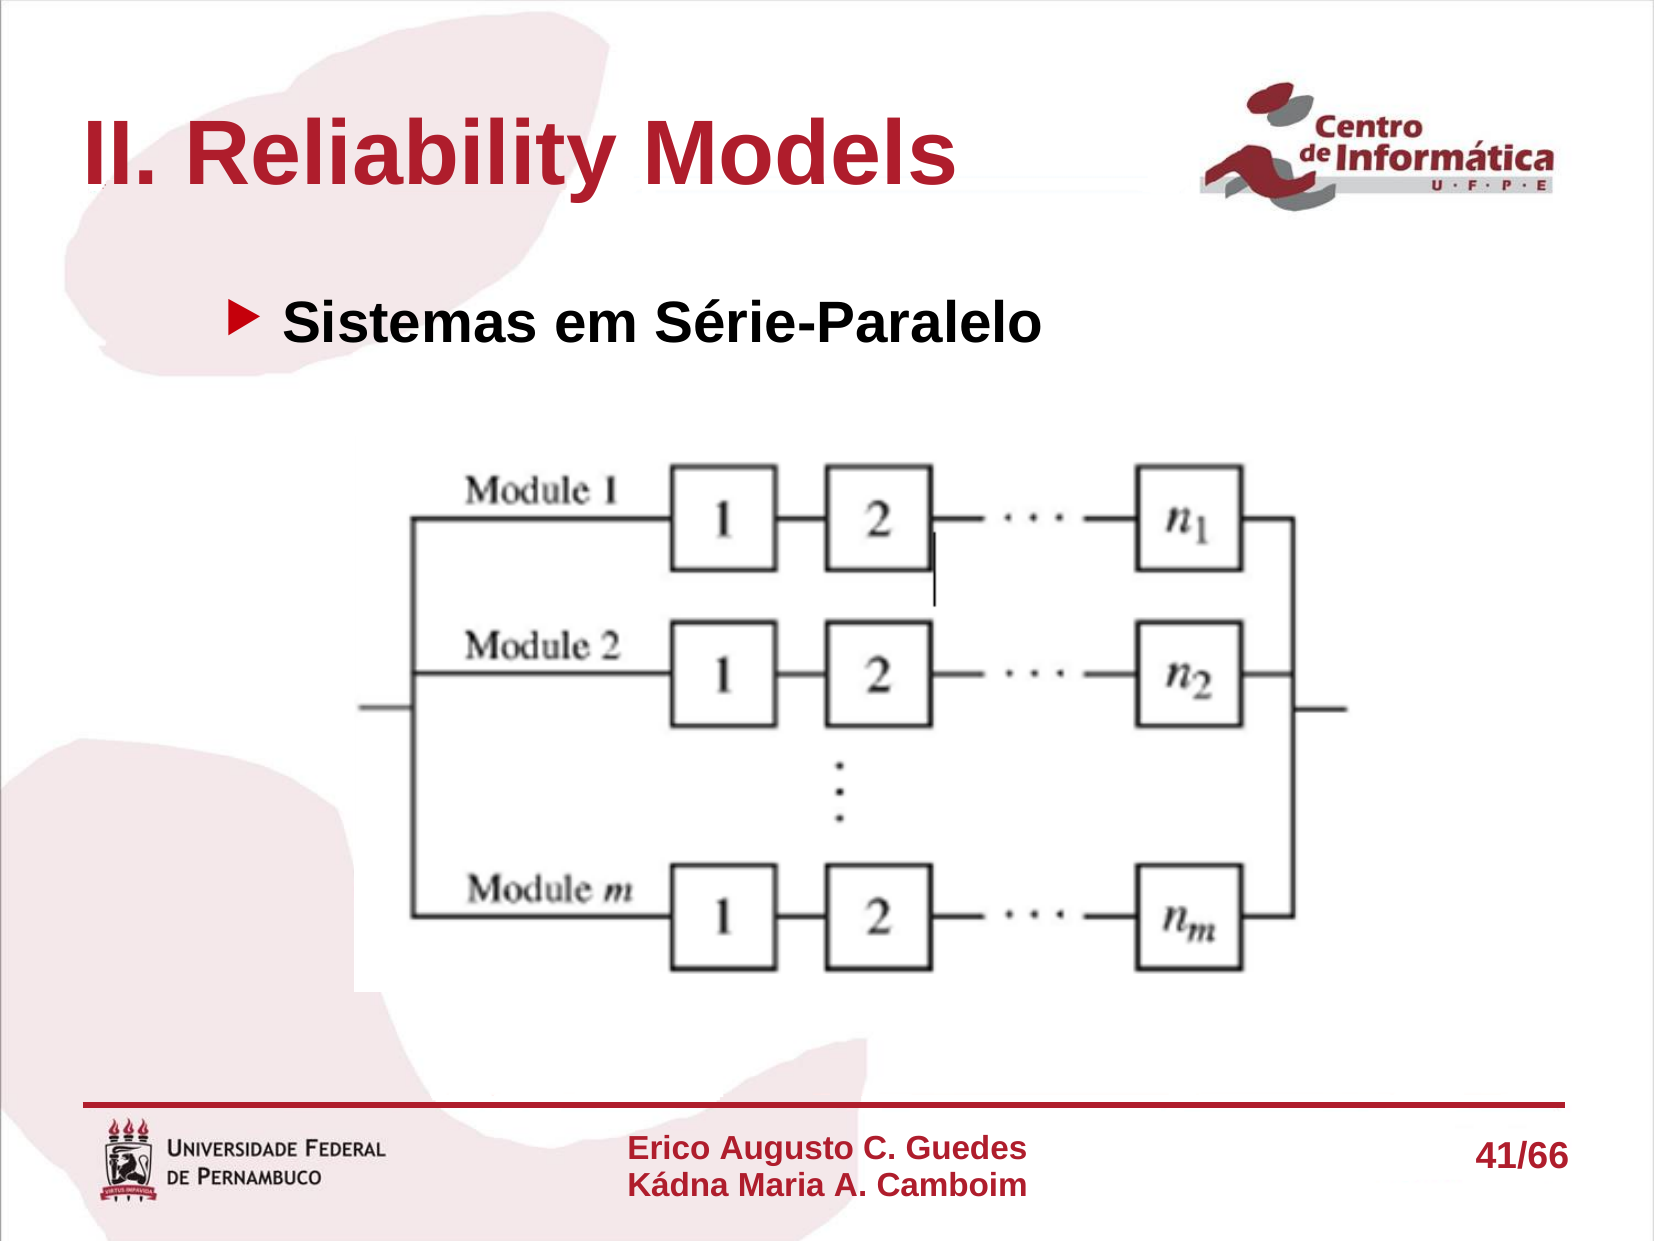

# II. Reliability Models
 Sistemas em Série-Paralelo